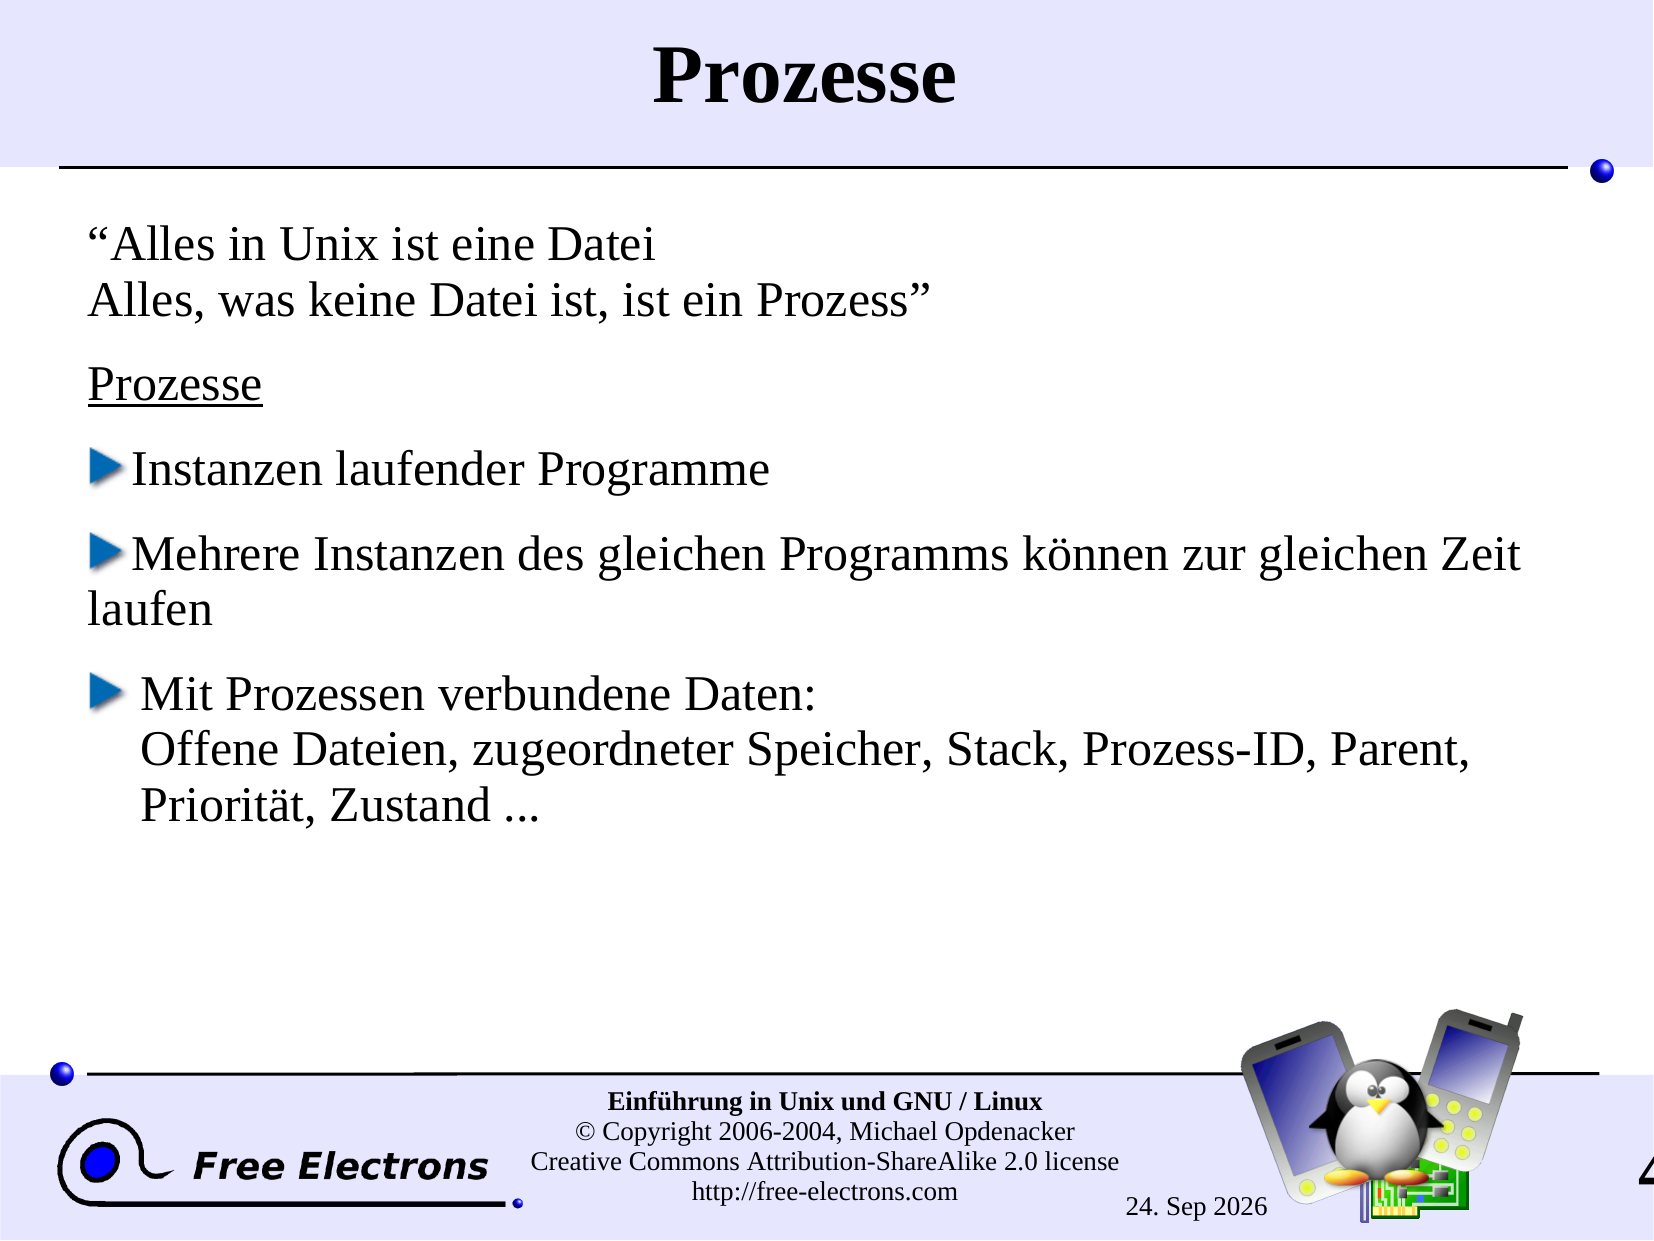

# Prozesse
“Alles in Unix ist eine Datei
Alles, was keine Datei ist, ist ein Prozess”
Prozesse
Instanzen laufender Programme
Mehrere Instanzen des gleichen Programms können zur gleichen Zeit laufen
Mit Prozessen verbundene Daten:
Offene Dateien, zugeordneter Speicher, Stack, Prozess-ID, Parent, Priorität, Zustand ...